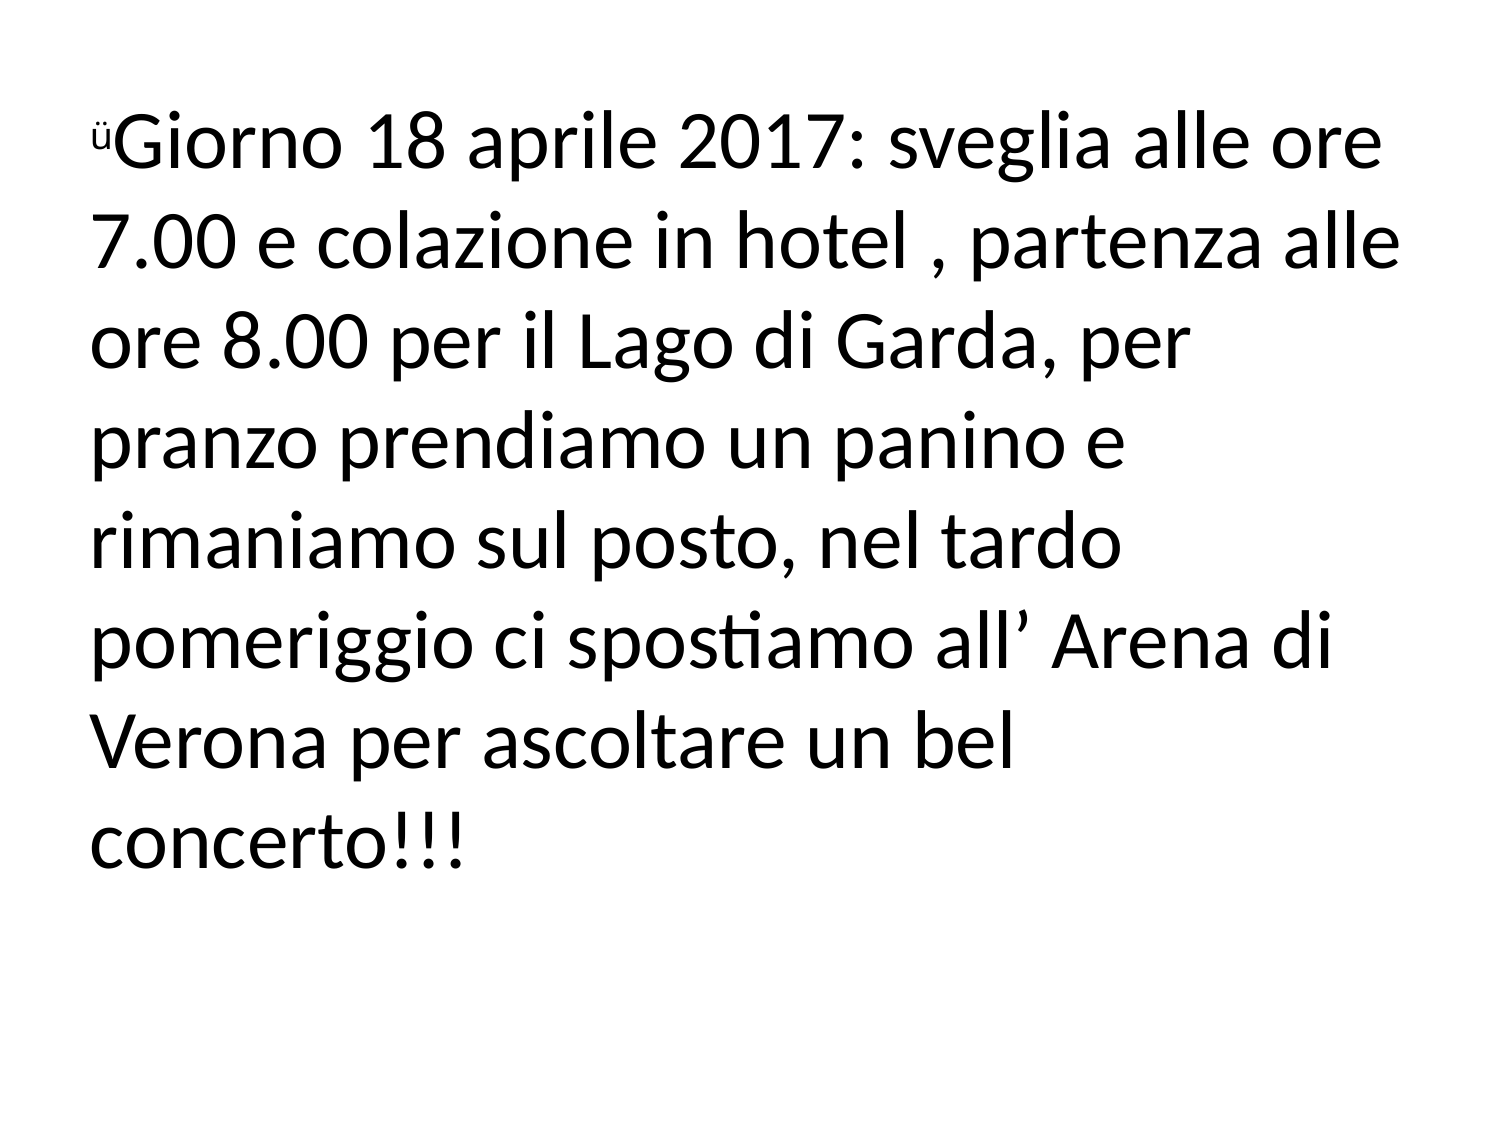

#
Giorno 18 aprile 2017: sveglia alle ore 7.00 e colazione in hotel , partenza alle ore 8.00 per il Lago di Garda, per pranzo prendiamo un panino e rimaniamo sul posto, nel tardo pomeriggio ci spostiamo all’ Arena di Verona per ascoltare un bel concerto!!!